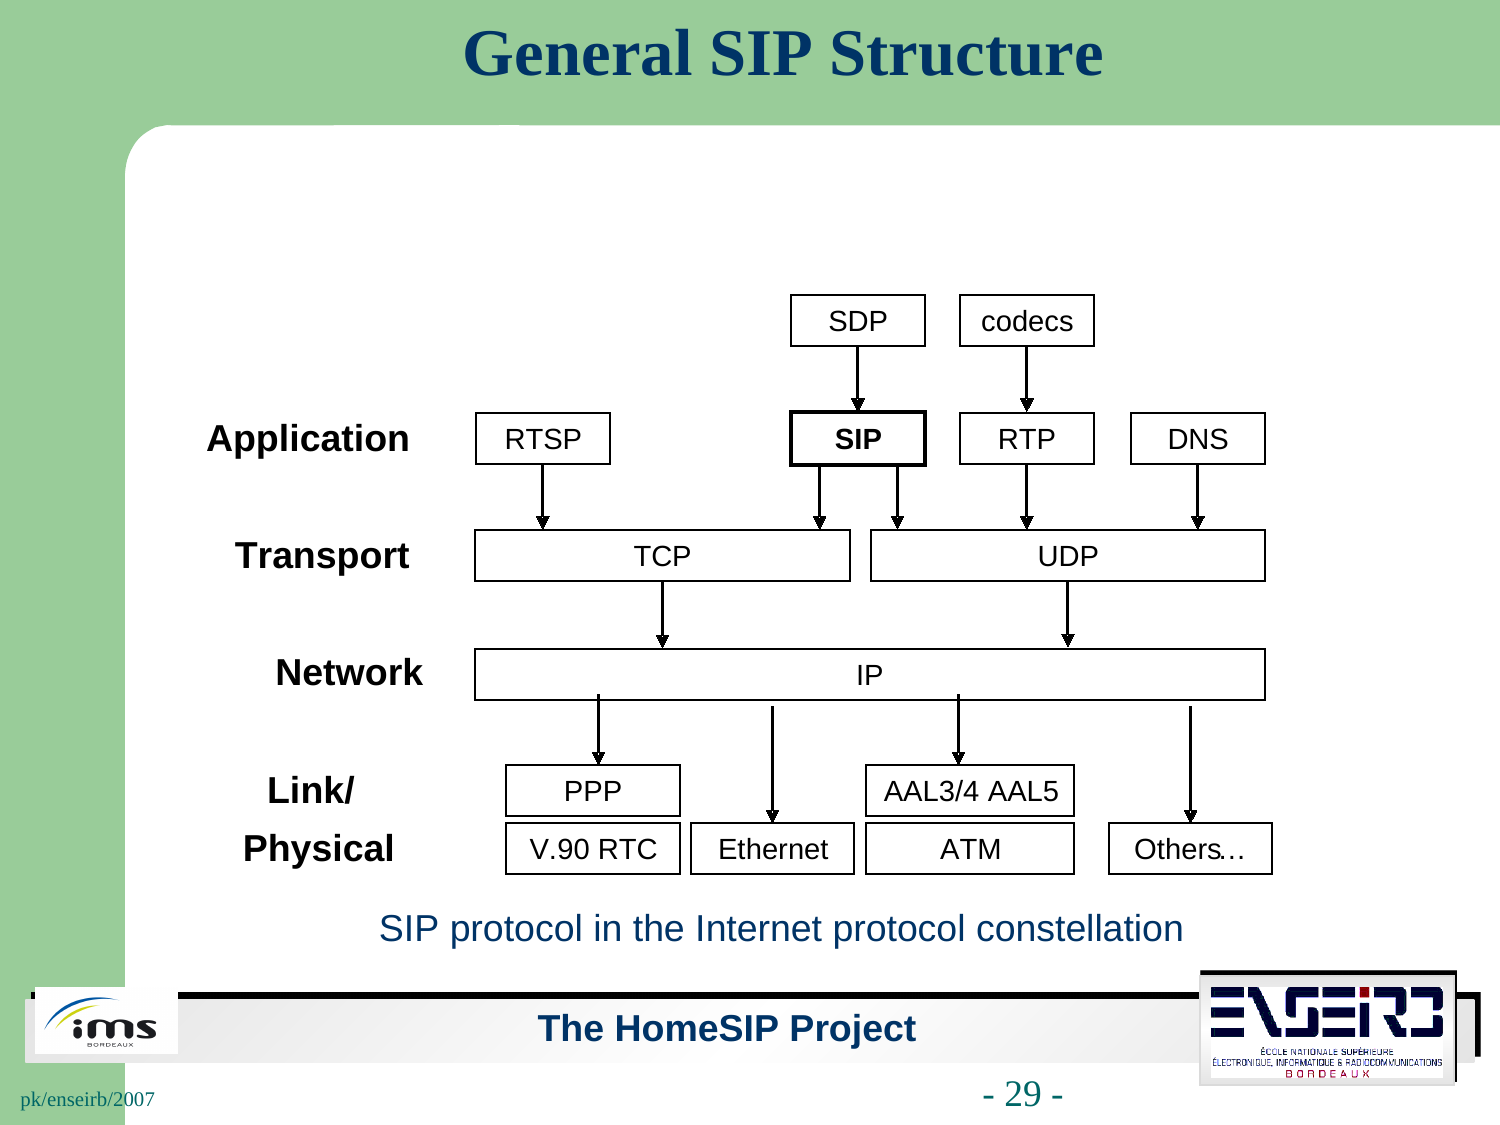

General SIP Structure
SDP
codecs
Application
RTSP
RTP
DNS
SIP
Transport
TCP
UDP
Network
IP
Link/
PPP
AAL3/4 AAL5
Physical
V.90 RTC
Ethernet
ATM
Others
…
SIP protocol in the Internet protocol constellation